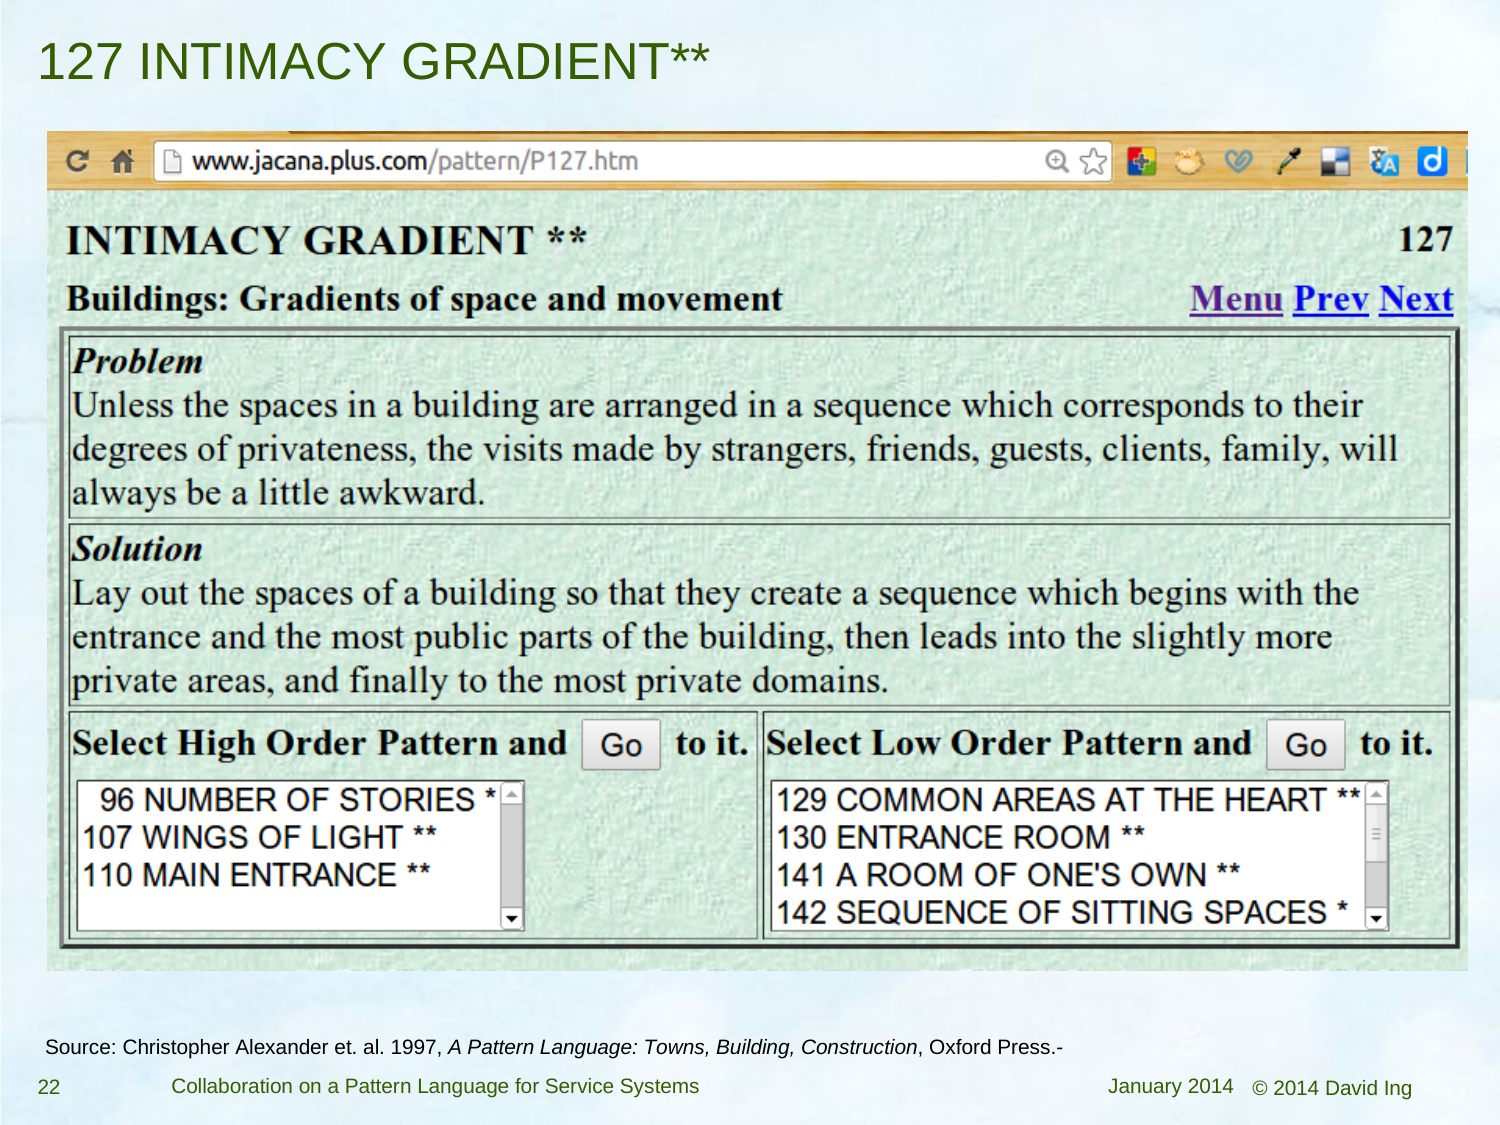

# 127 INTIMACY GRADIENT**
Source: Christopher Alexander et. al. 1997, A Pattern Language: Towns, Building, Construction, Oxford Press.-
Collaboration on a Pattern Language for Service Systems
January 2014
22